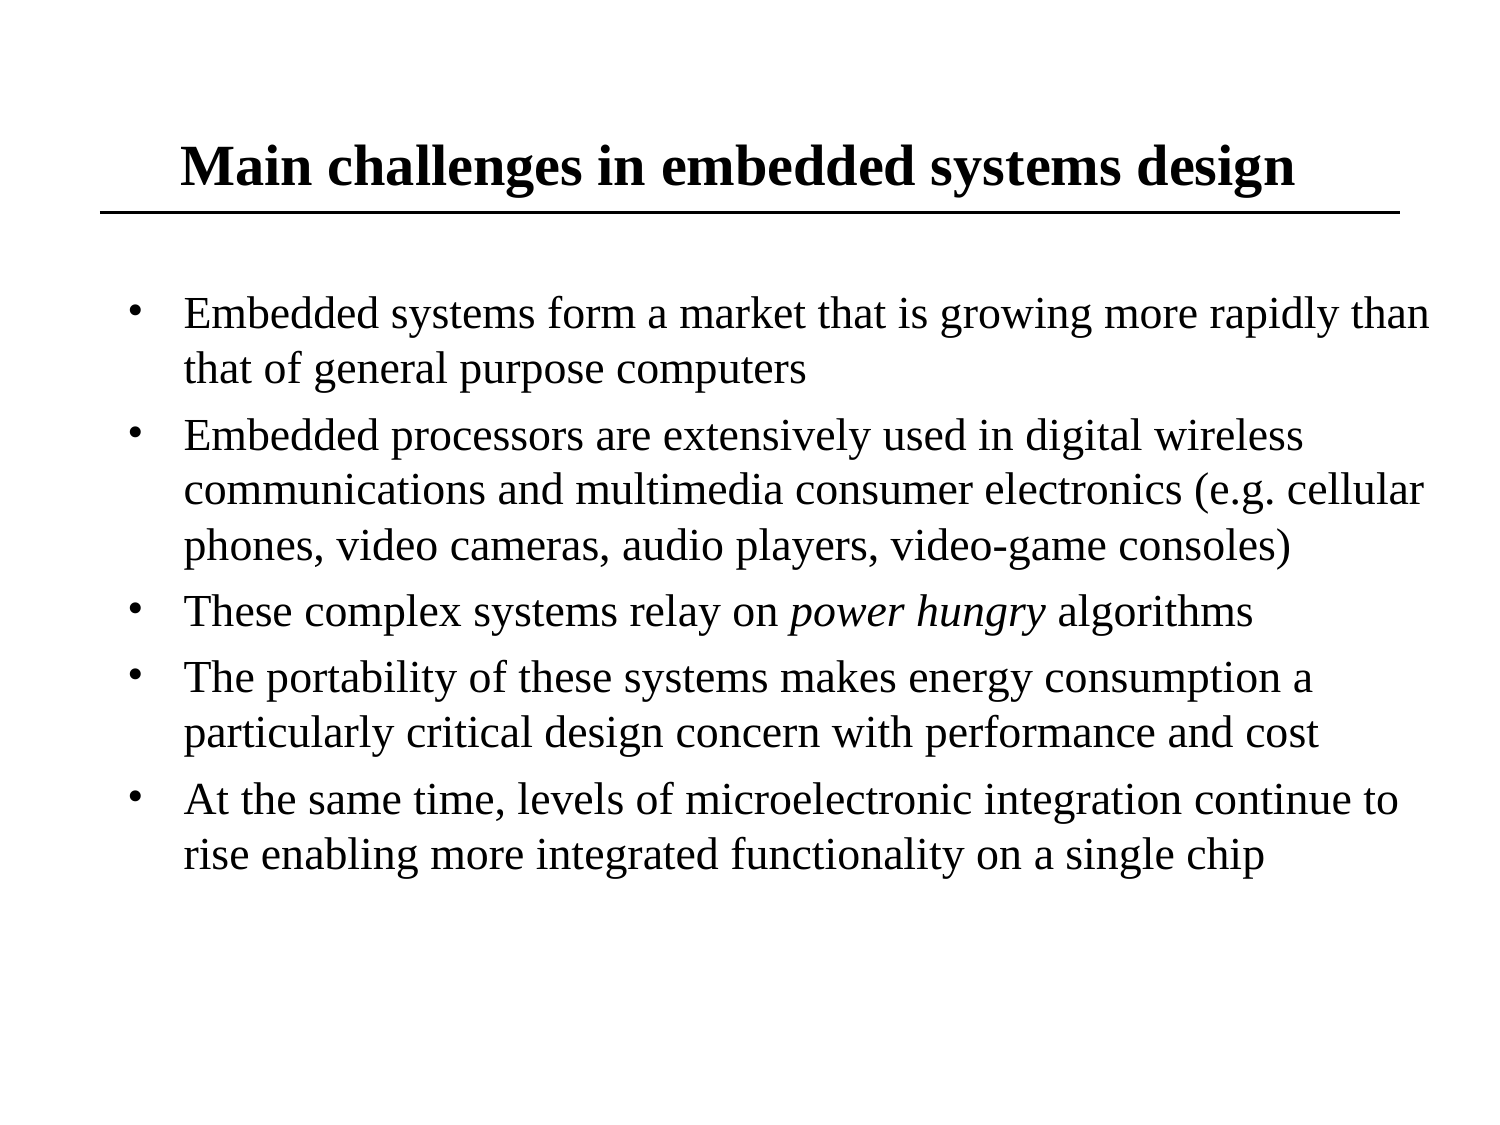

Main challenges in embedded systems design
Embedded systems form a market that is growing more rapidly than that of general purpose computers
Embedded processors are extensively used in digital wireless communications and multimedia consumer electronics (e.g. cellular phones, video cameras, audio players, video-game consoles)
These complex systems relay on power hungry algorithms
The portability of these systems makes energy consumption a particularly critical design concern with performance and cost
At the same time, levels of microelectronic integration continue to rise enabling more integrated functionality on a single chip